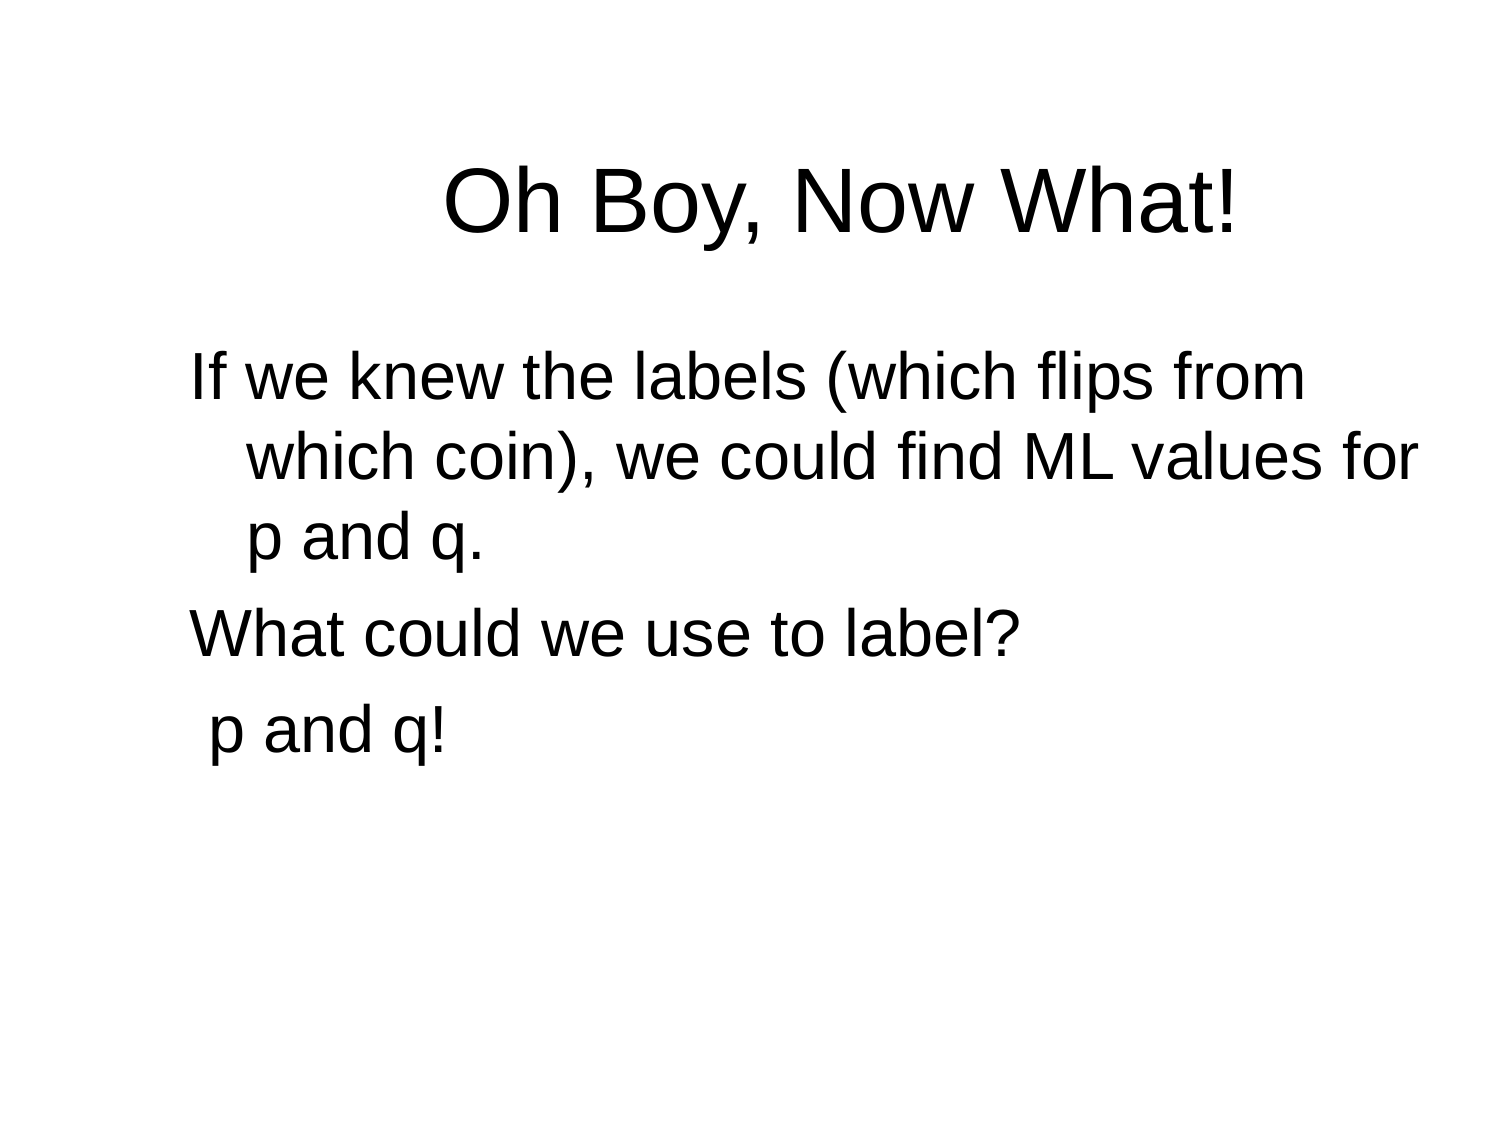

# Oh Boy, Now What!
If we knew the labels (which flips from which coin), we could find ML values for p and q.
What could we use to label?
 p and q!